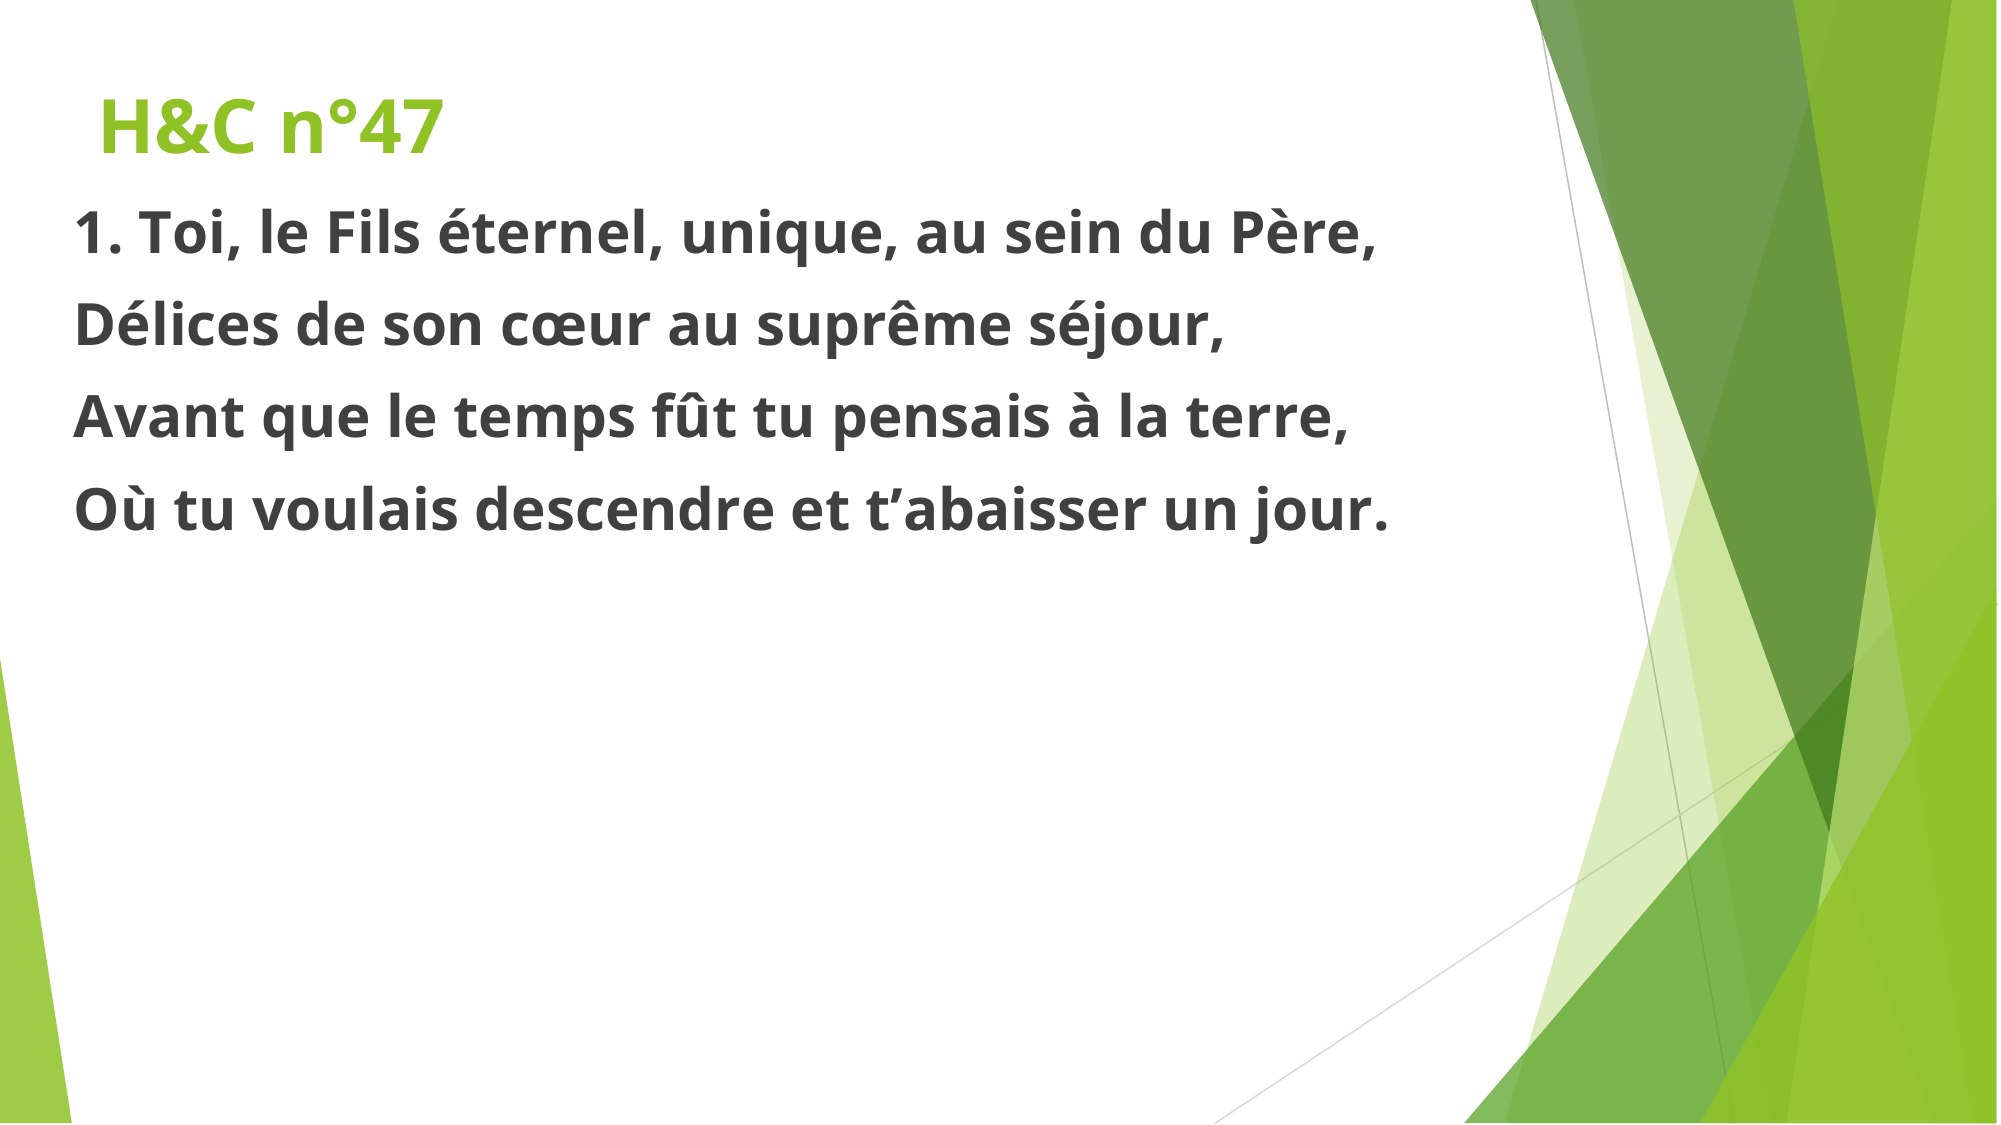

H&C n°47
1. Toi, le Fils éternel, unique, au sein du Père,
Délices de son cœur au suprême séjour,
Avant que le temps fût tu pensais à la terre,
Où tu voulais descendre et t’abaisser un jour.